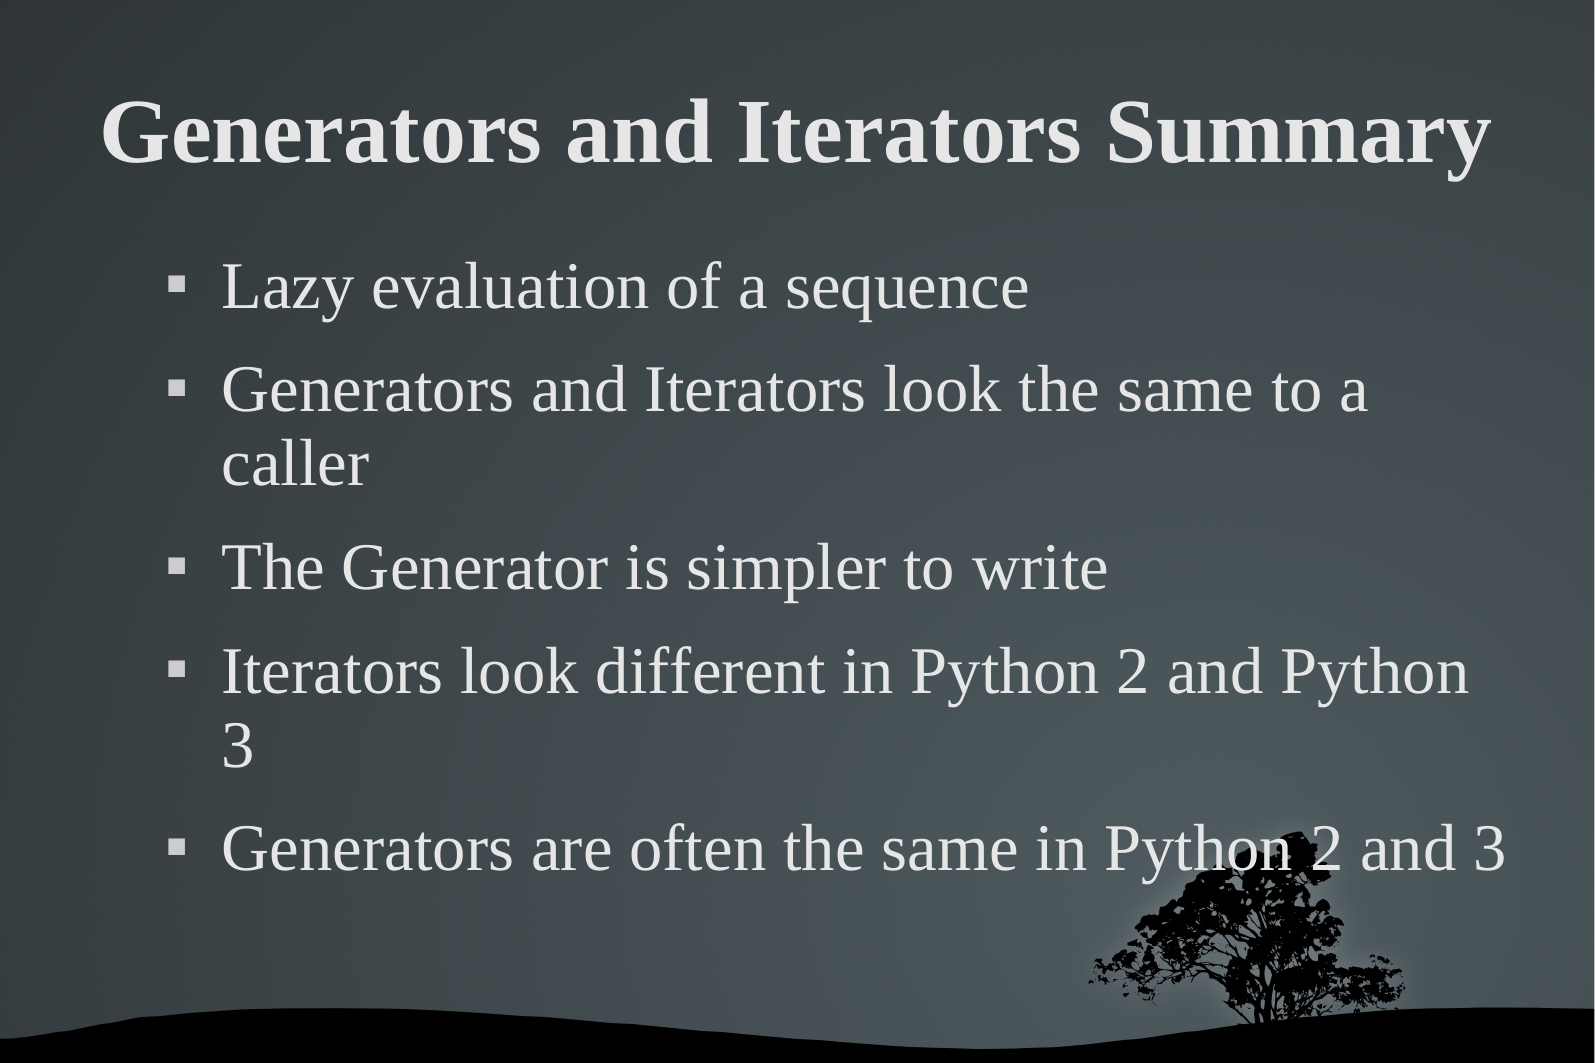

# Generators and Iterators Summary
Lazy evaluation of a sequence
Generators and Iterators look the same to a caller
The Generator is simpler to write
Iterators look different in Python 2 and Python 3
Generators are often the same in Python 2 and 3